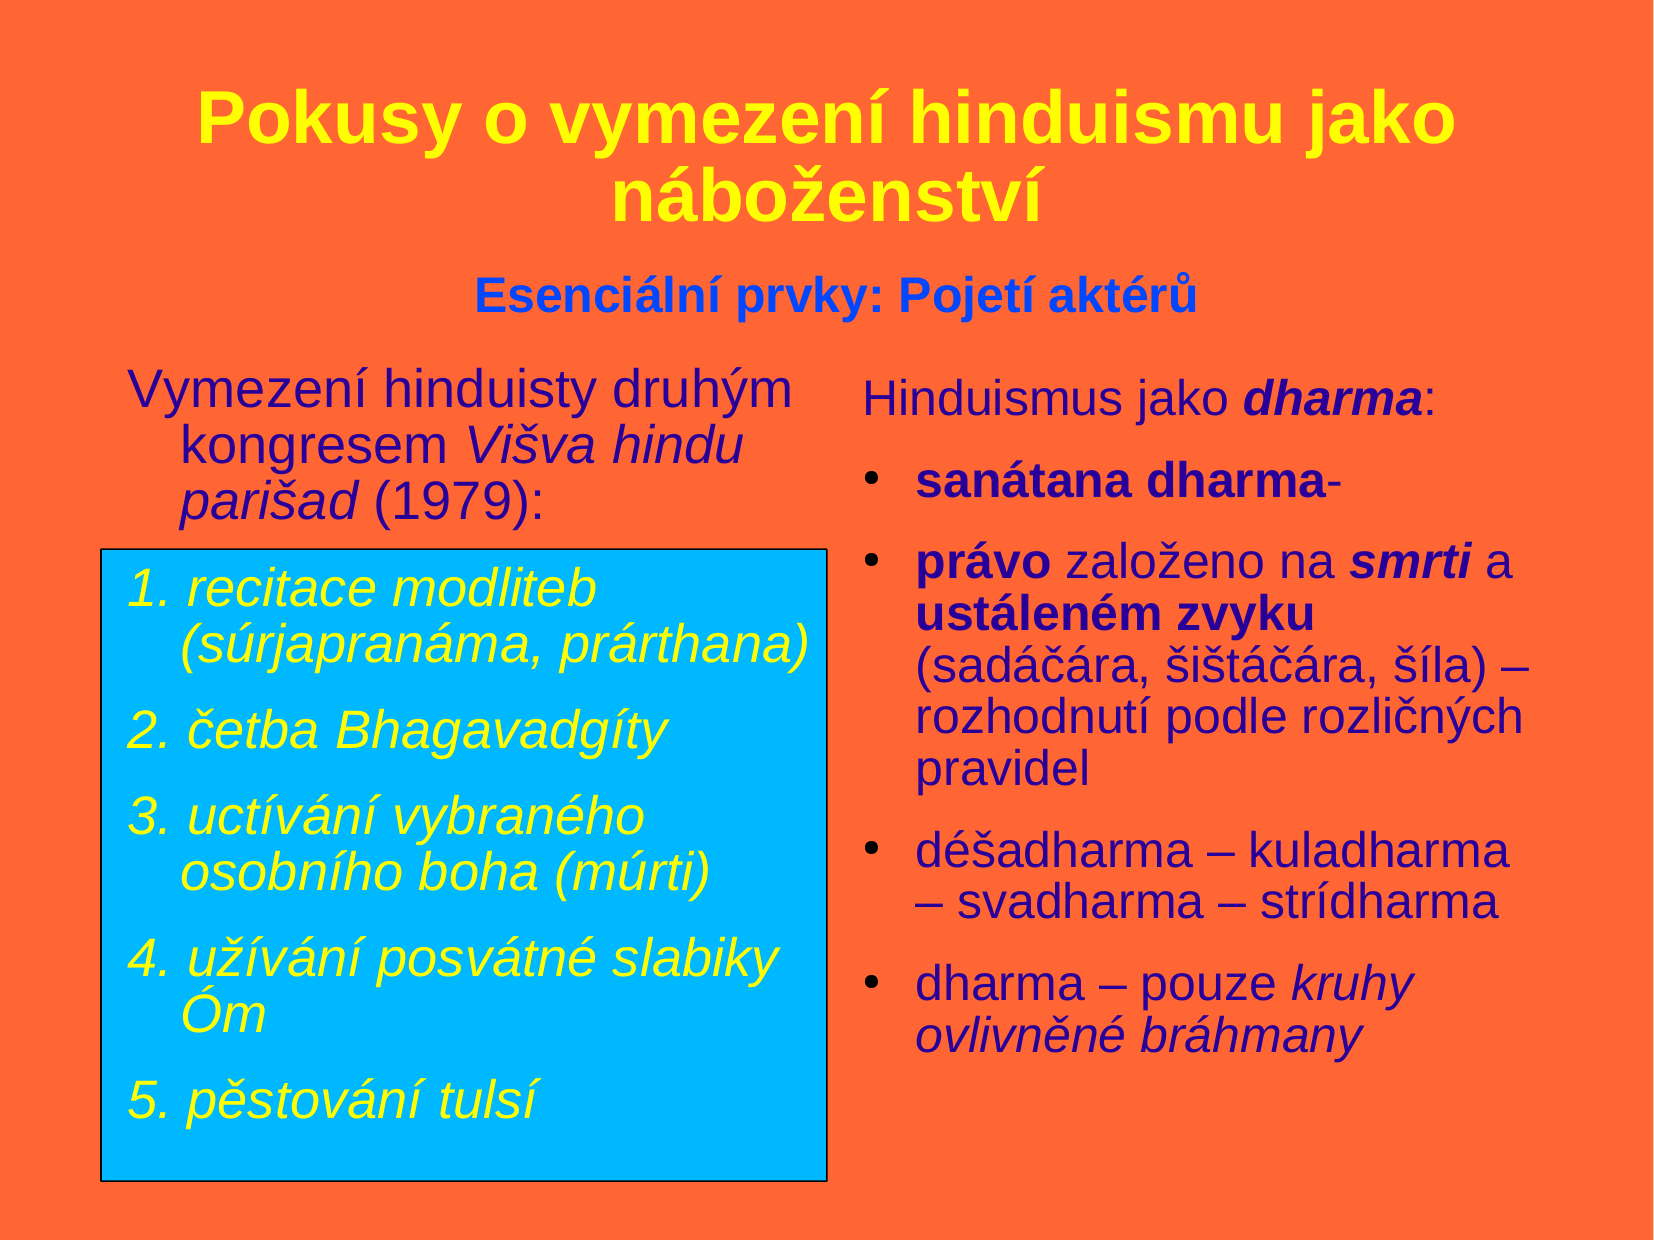

Pokusy o vymezení hinduismu jako náboženství
Esenciální prvky: Pojetí aktérů
# Vymezení hinduisty druhým kongresem Višva hindu parišad (1979):
1. recitace modliteb (súrjapranáma, prárthana)
2. četba Bhagavadgíty
3. uctívání vybraného osobního boha (múrti)
4. užívání posvátné slabiky Óm
5. pěstování tulsí
Hinduismus jako dharma:
sanátana dharma-
právo založeno na smrti a ustáleném zvyku (sadáčára, šištáčára, šíla) – rozhodnutí podle rozličných pravidel
déšadharma – kuladharma – svadharma – strídharma
dharma – pouze kruhy ovlivněné bráhmany